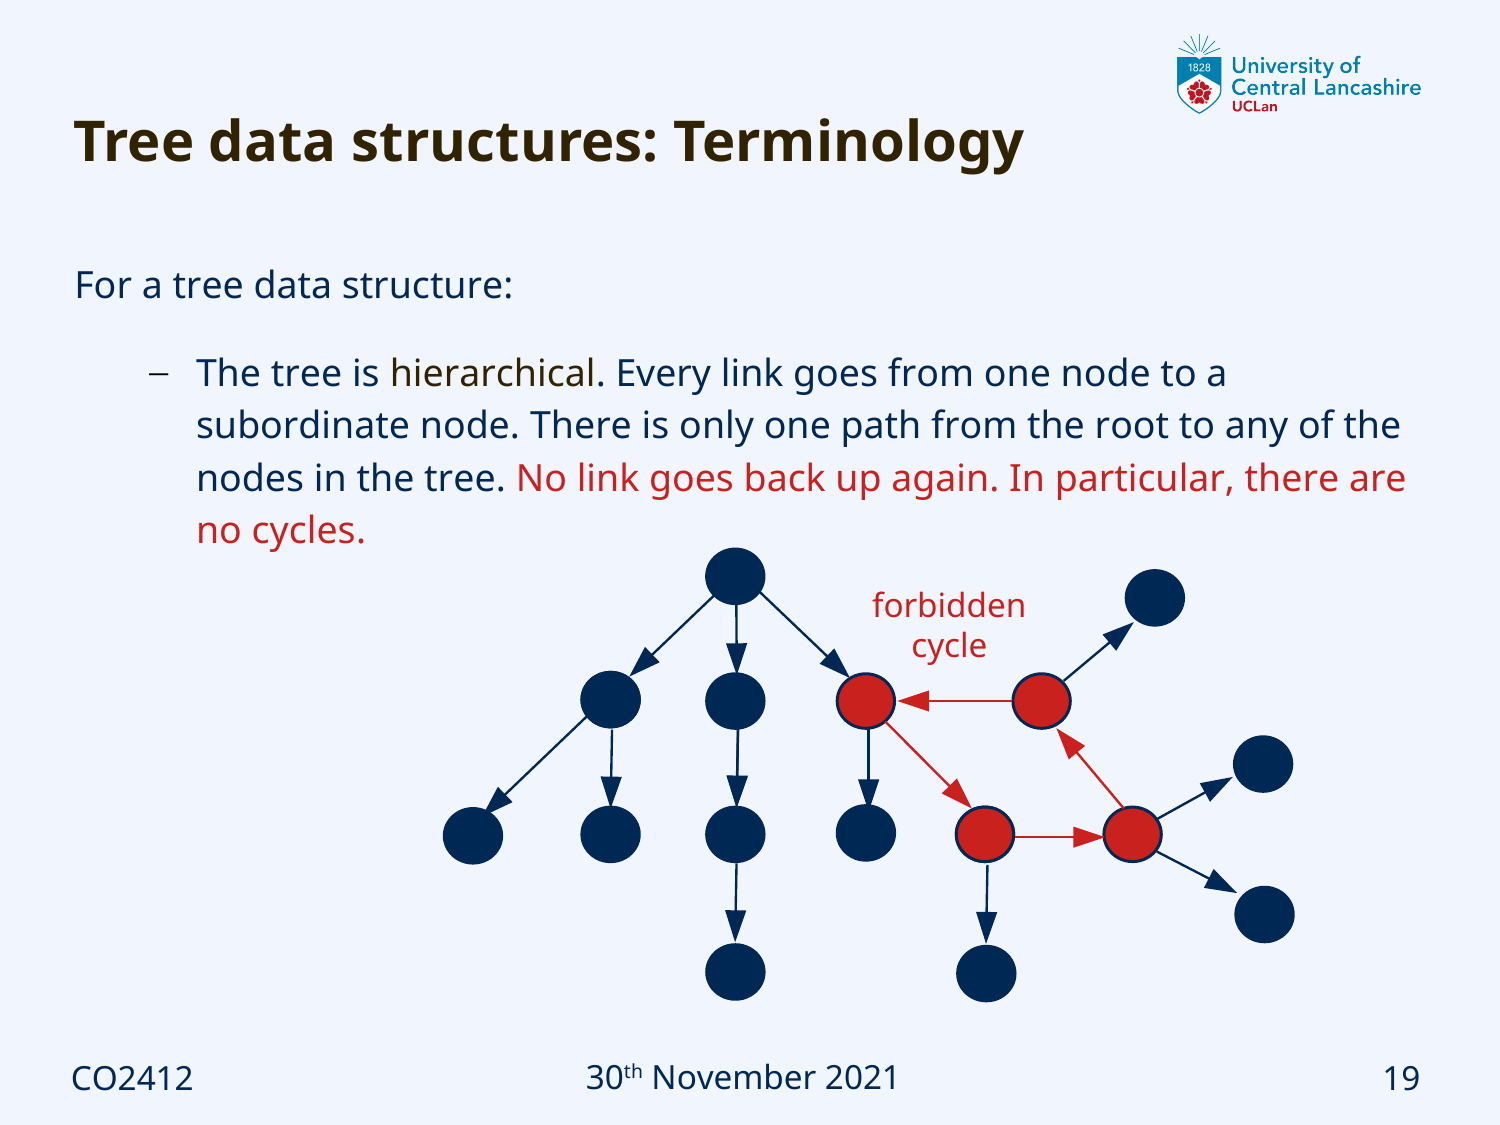

# Tree data structures: Terminology
For a tree data structure:
The tree is hierarchical. Every link goes from one node to a subordinate node. There is only one path from the root to any of the nodes in the tree. No link goes back up again. In particular, there are no cycles.
forbidden cycle